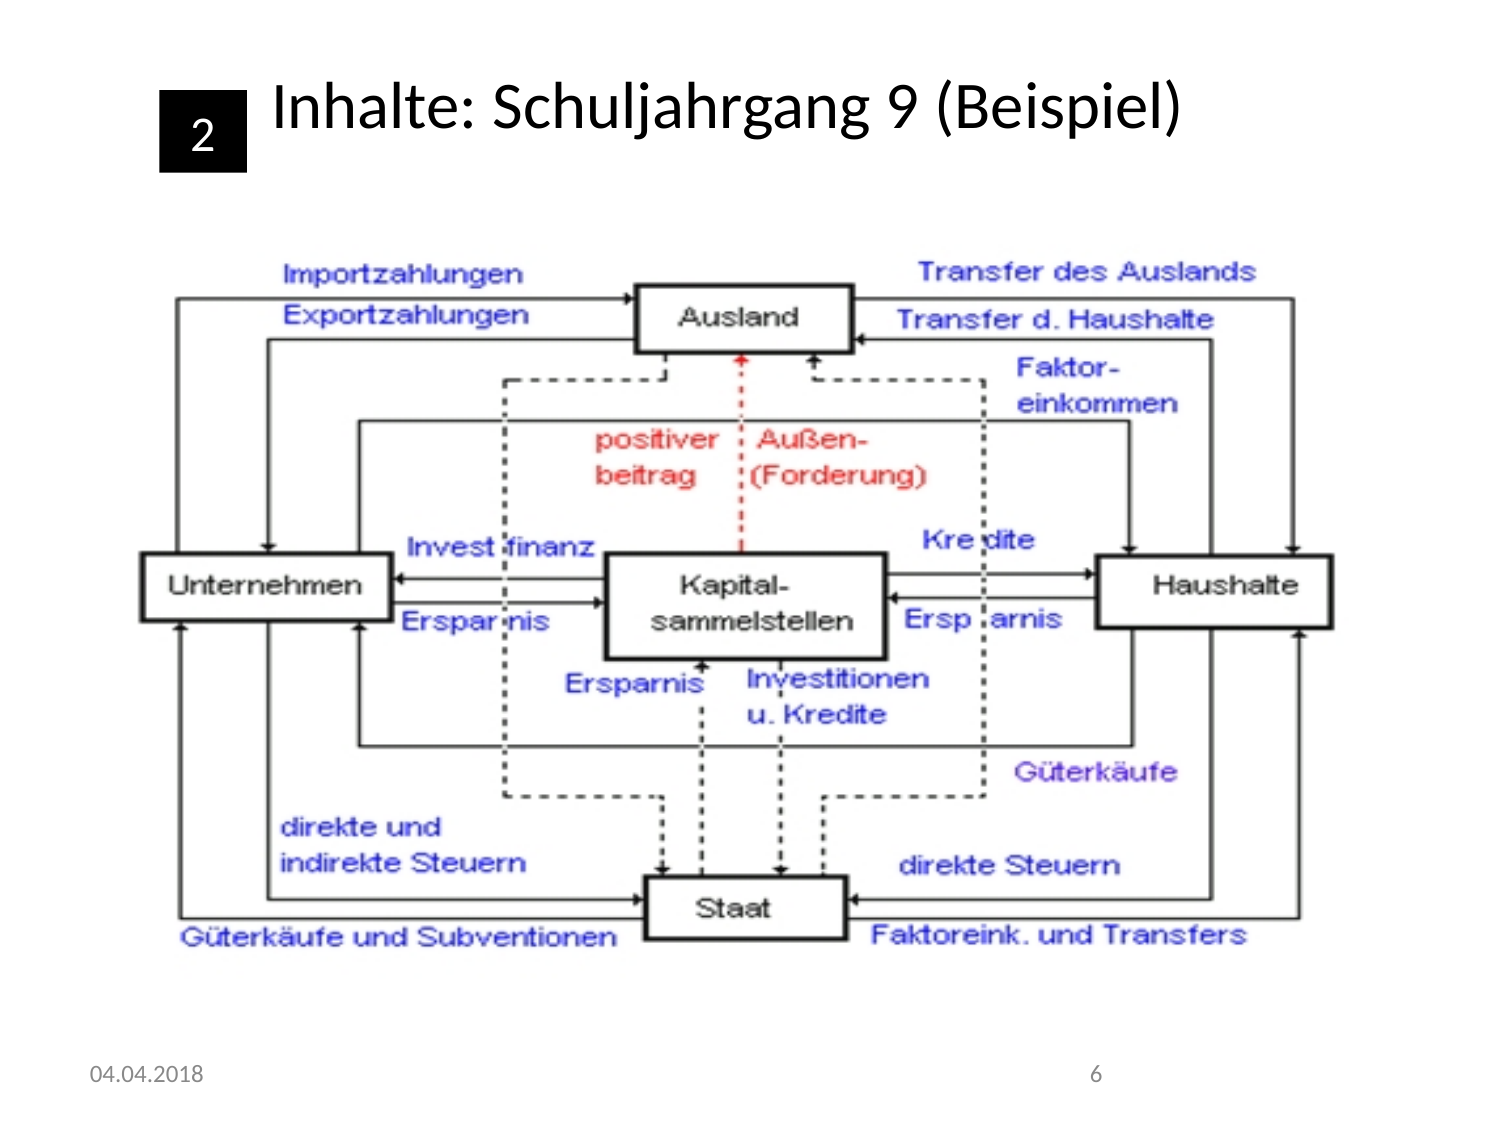

Inhalte: Schuljahrgang 9 (Beispiel)
2
#
04.04.2018